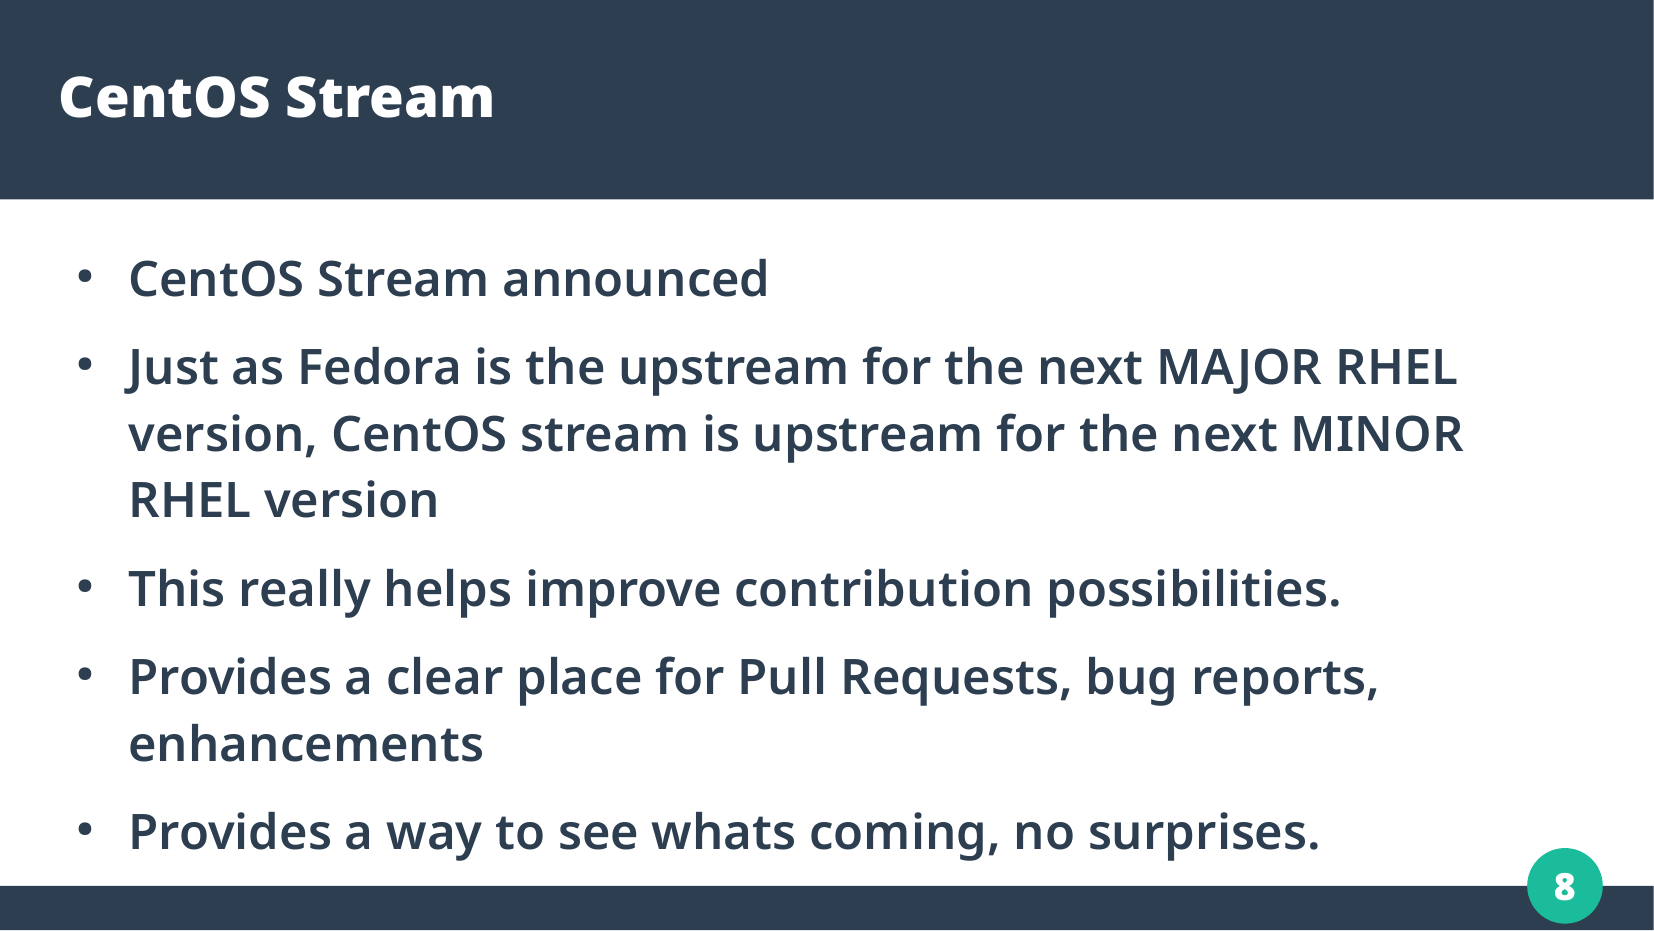

# CentOS Stream
CentOS Stream announced
Just as Fedora is the upstream for the next MAJOR RHEL version, CentOS stream is upstream for the next MINOR RHEL version
This really helps improve contribution possibilities.
Provides a clear place for Pull Requests, bug reports, enhancements
Provides a way to see whats coming, no surprises.